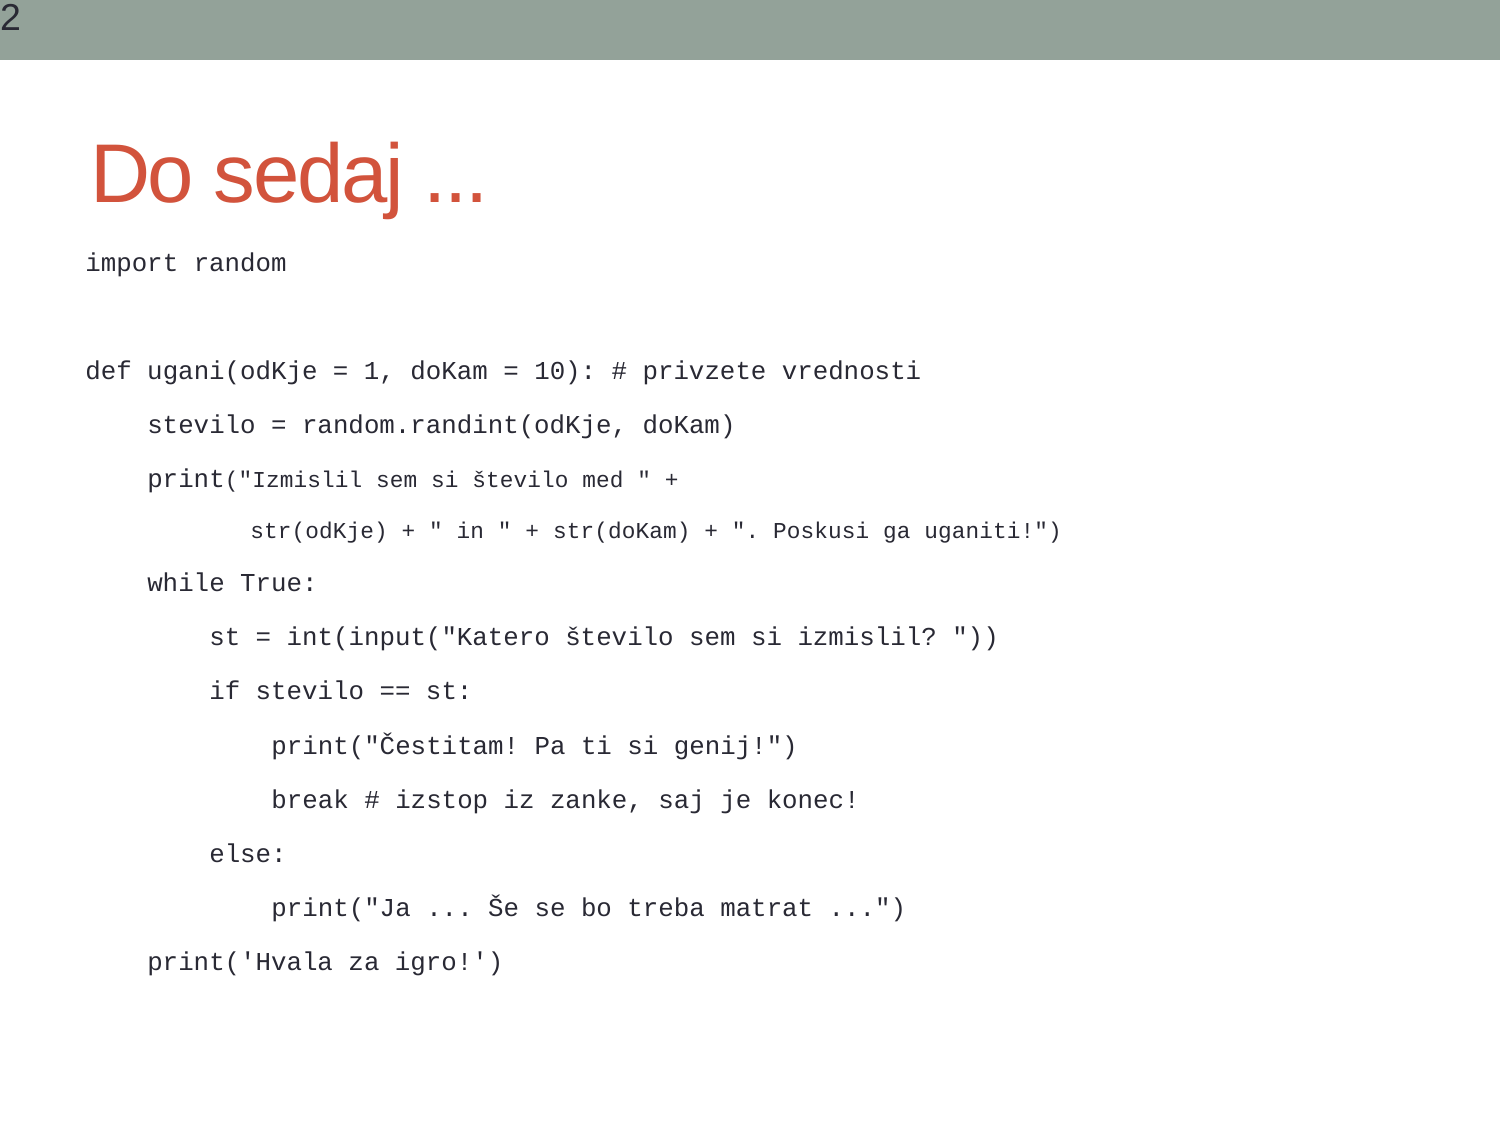

# Do sedaj ...
import random
def ugani(odKje = 1, doKam = 10): # privzete vrednosti
 stevilo = random.randint(odKje, doKam)
 print("Izmislil sem si število med " +
 str(odKje) + " in " + str(doKam) + ". Poskusi ga uganiti!")
 while True:
 st = int(input("Katero število sem si izmislil? "))
 if stevilo == st:
 print("Čestitam! Pa ti si genij!")
 break # izstop iz zanke, saj je konec!
 else:
 print("Ja ... Še se bo treba matrat ...")
 print('Hvala za igro!')